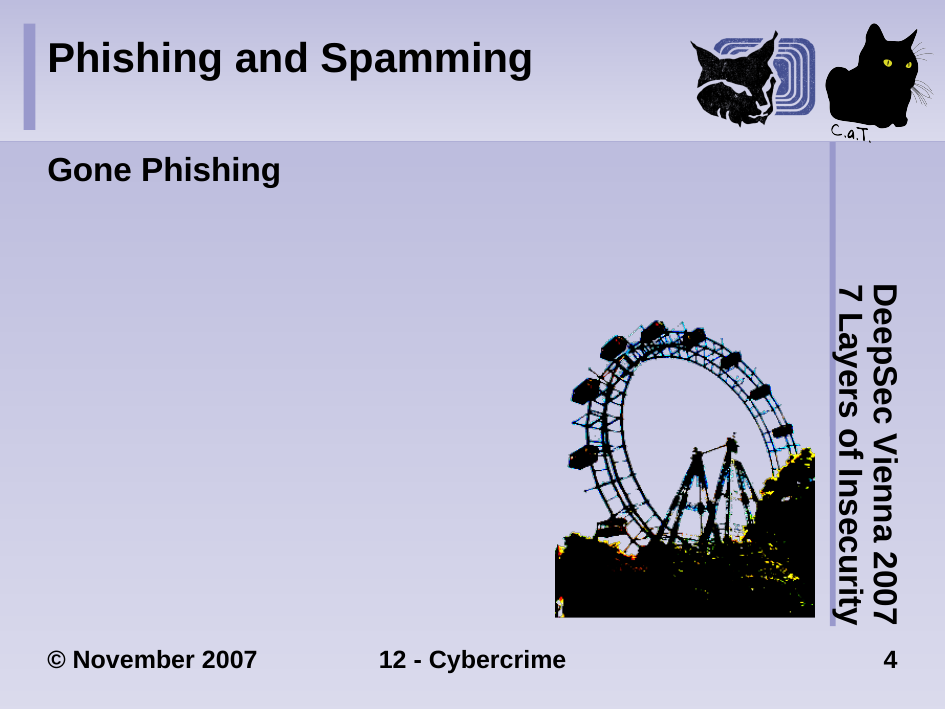

# Phishing and Spamming
Gone Phishing
© November 2007
12 - Cybercrime
4